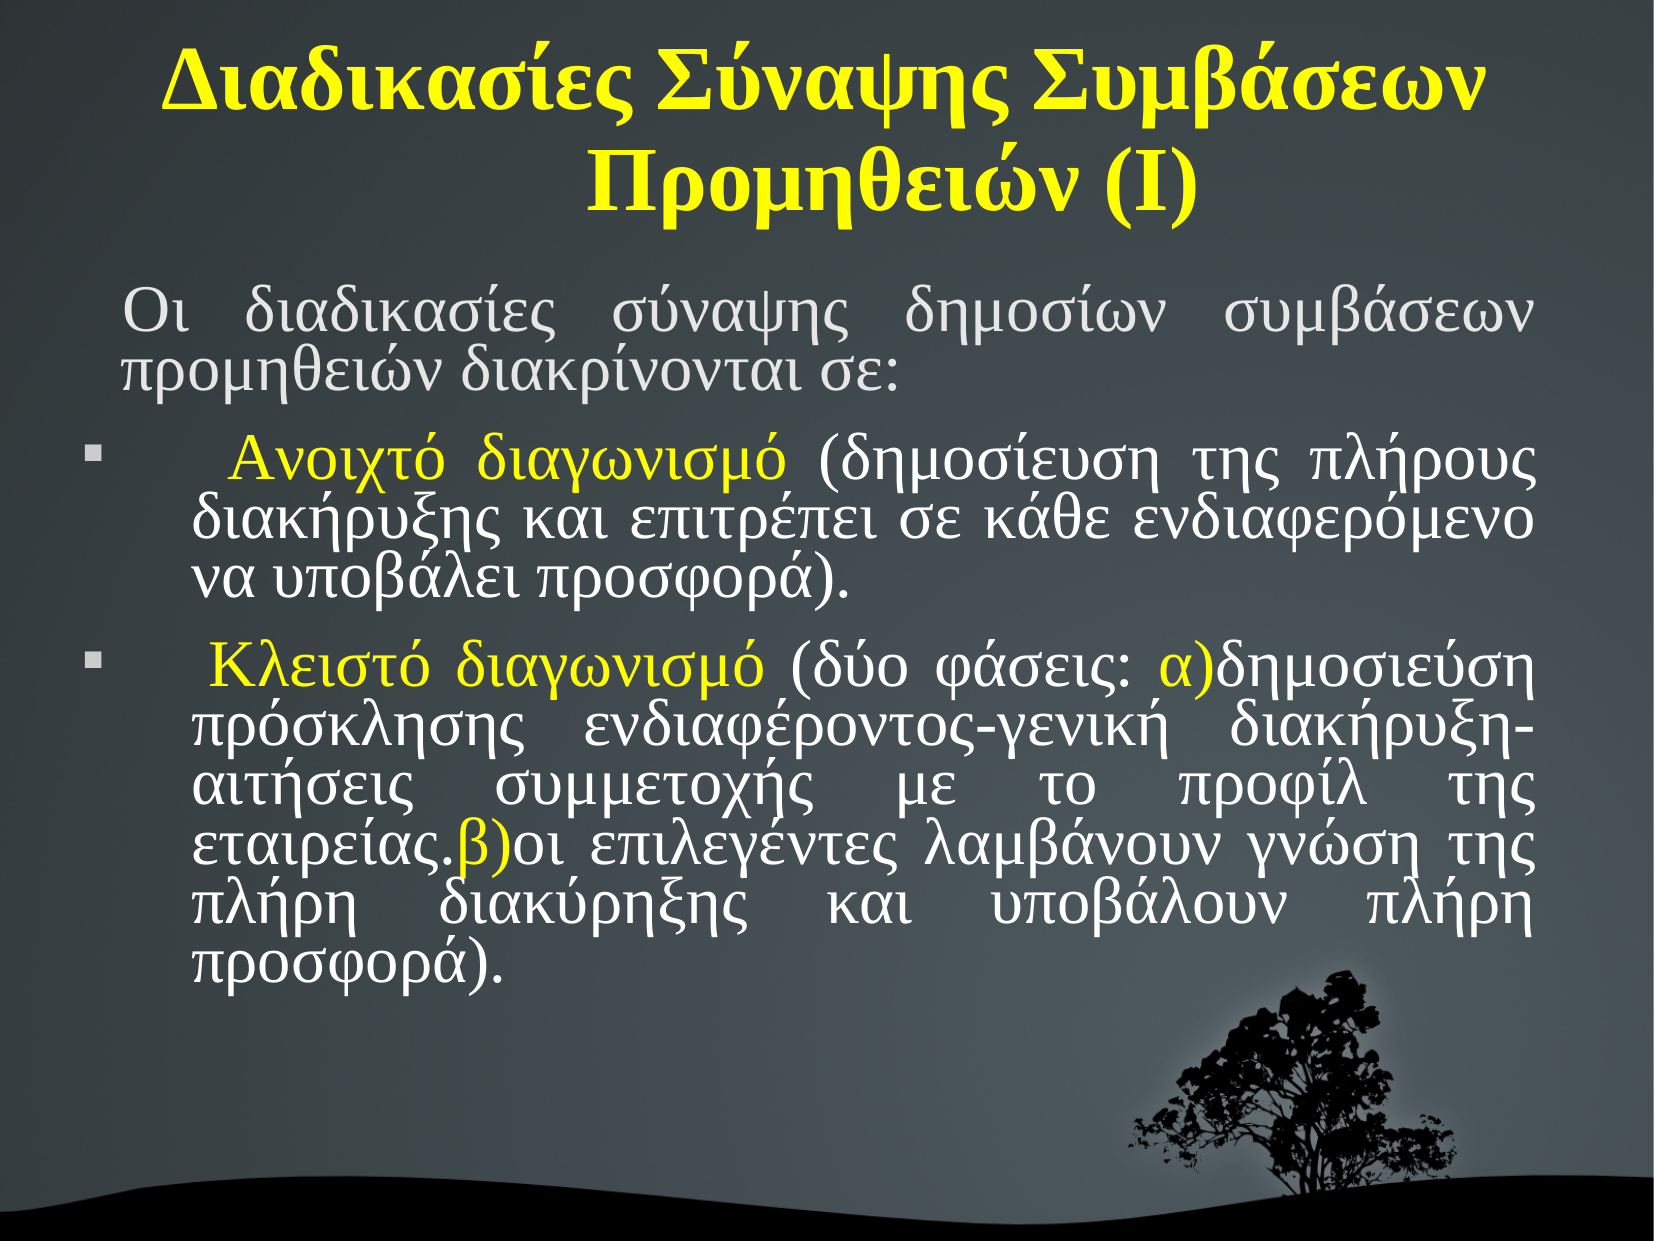

# Διαδικασίες Σύναψης Συμβάσεων Προμηθειών (Ι)
 Οι διαδικασίες σύναψης δημοσίων συμβάσεων προμηθειών διακρίνονται σε:
 Ανοιχτό διαγωνισμό (δημοσίευση της πλήρους διακήρυξης και επιτρέπει σε κάθε ενδιαφερόμενο να υποβάλει προσφορά).
 Κλειστό διαγωνισμό (δύο φάσεις: α)δημοσιεύση πρόσκλησης ενδιαφέροντος-γενική διακήρυξη- αιτήσεις συμμετοχής με το προφίλ της εταιρείας.β)οι επιλεγέντες λαμβάνουν γνώση της πλήρη διακύρηξης και υποβάλουν πλήρη προσφορά).